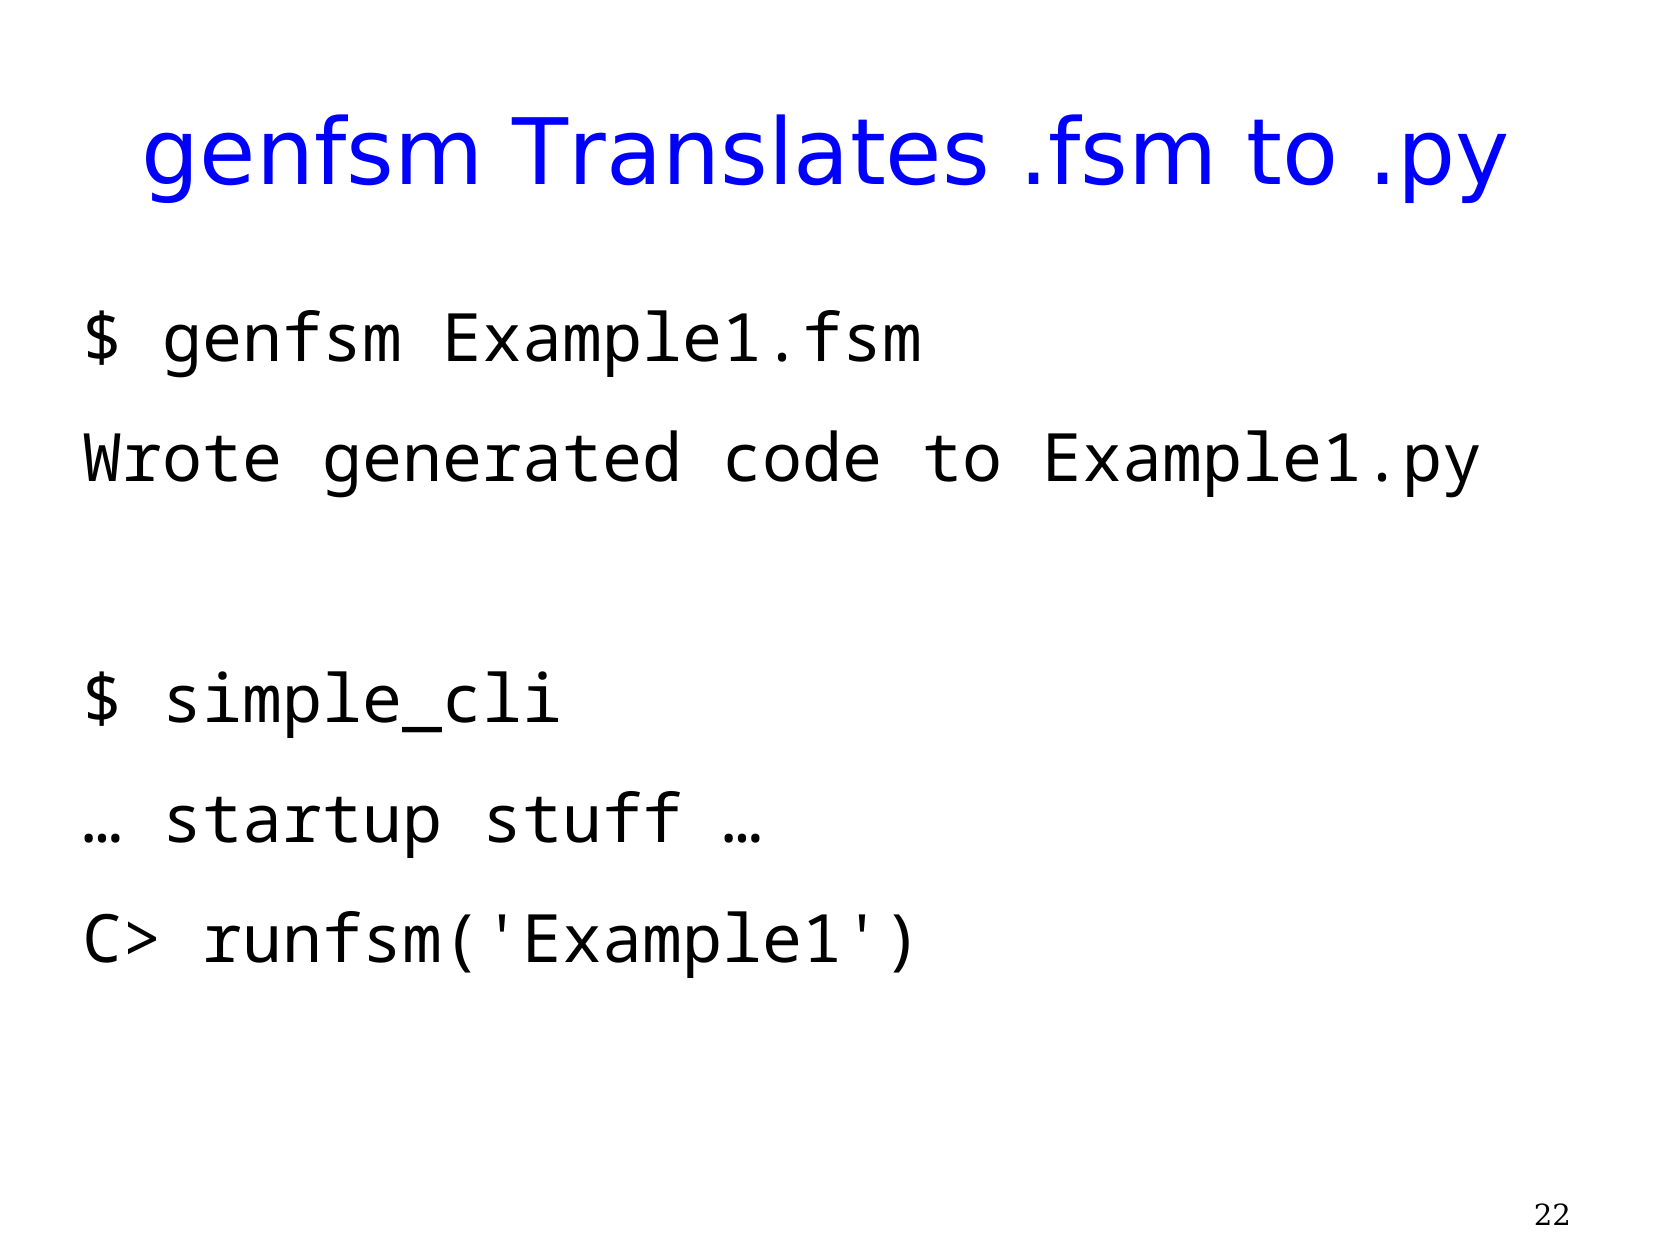

# genfsm Translates .fsm to .py
$ genfsm Example1.fsm
Wrote generated code to Example1.py
$ simple_cli
… startup stuff …
C> runfsm('Example1')
22